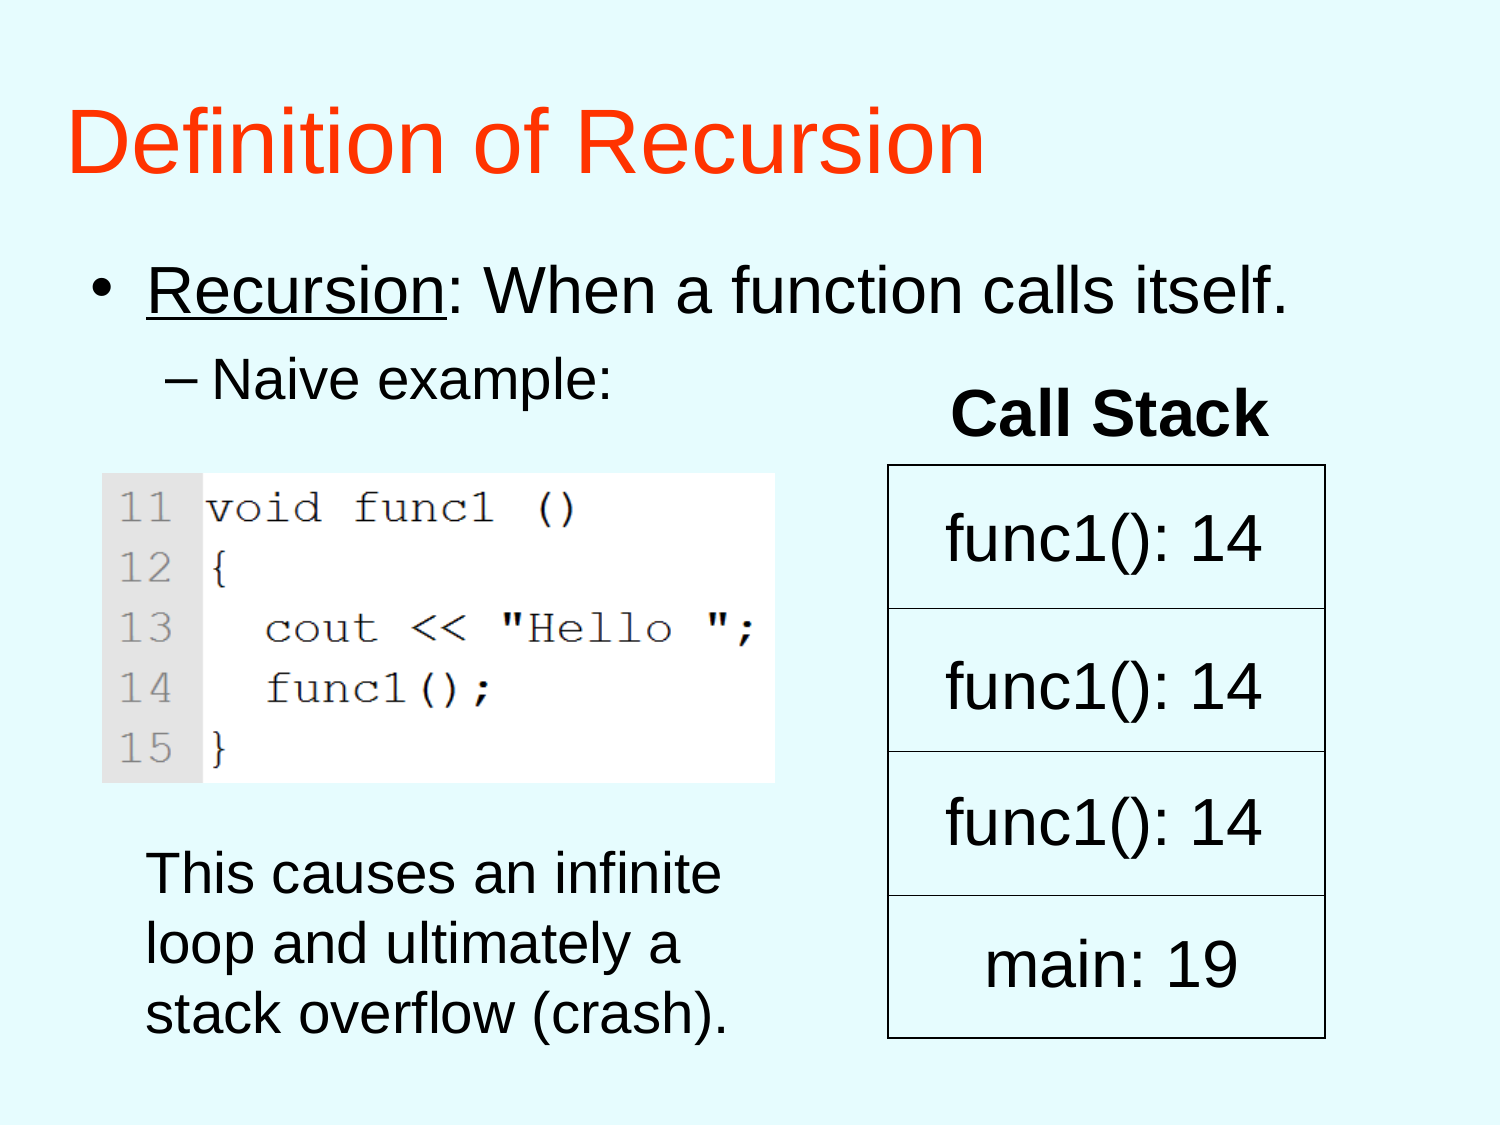

# Definition of Recursion
Recursion: When a function calls itself.
Naive example:
Call Stack
| |
| --- |
| |
| |
| |
func1(): 14
func1(): 14
func1(): 14
This causes an infinite loop and ultimately a stack overflow (crash).
main: 19